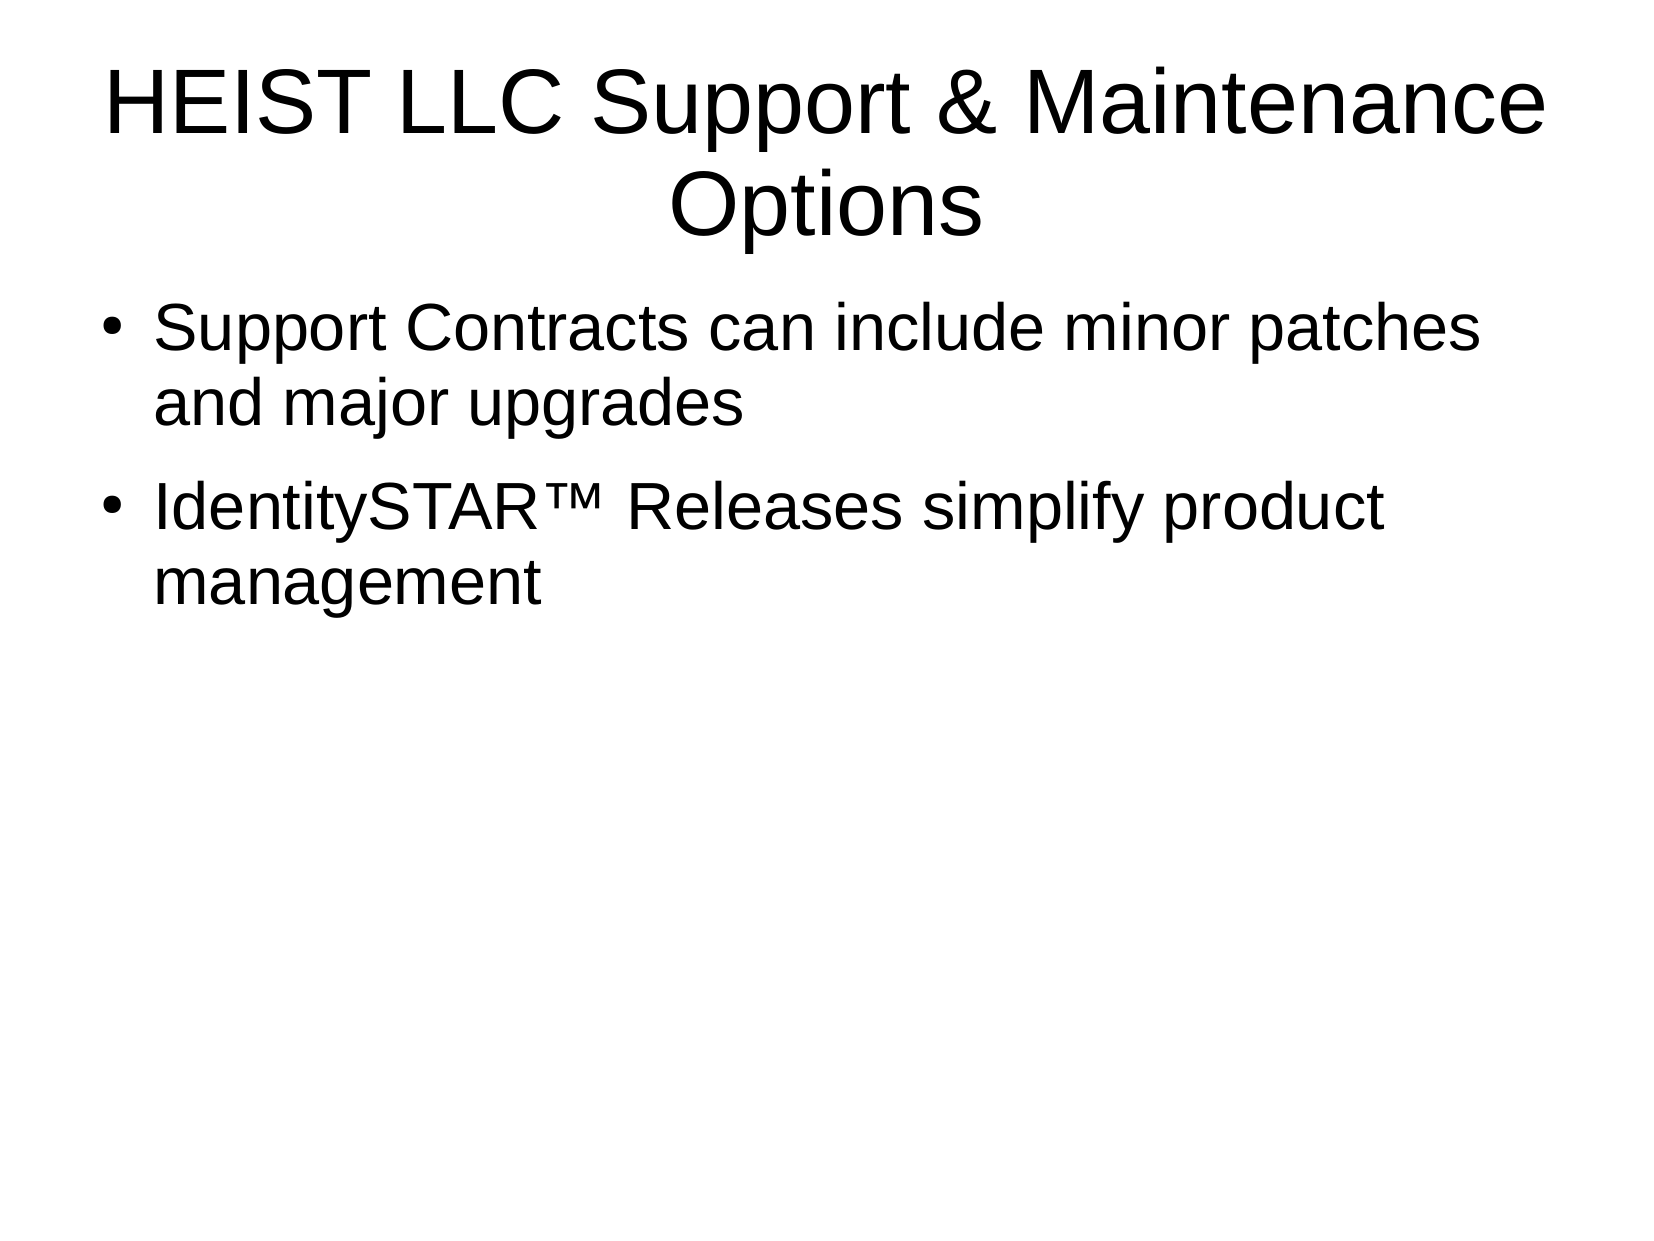

# HEIST LLC Support & Maintenance Options
Support Contracts can include minor patches and major upgrades
IdentitySTAR™ Releases simplify product management